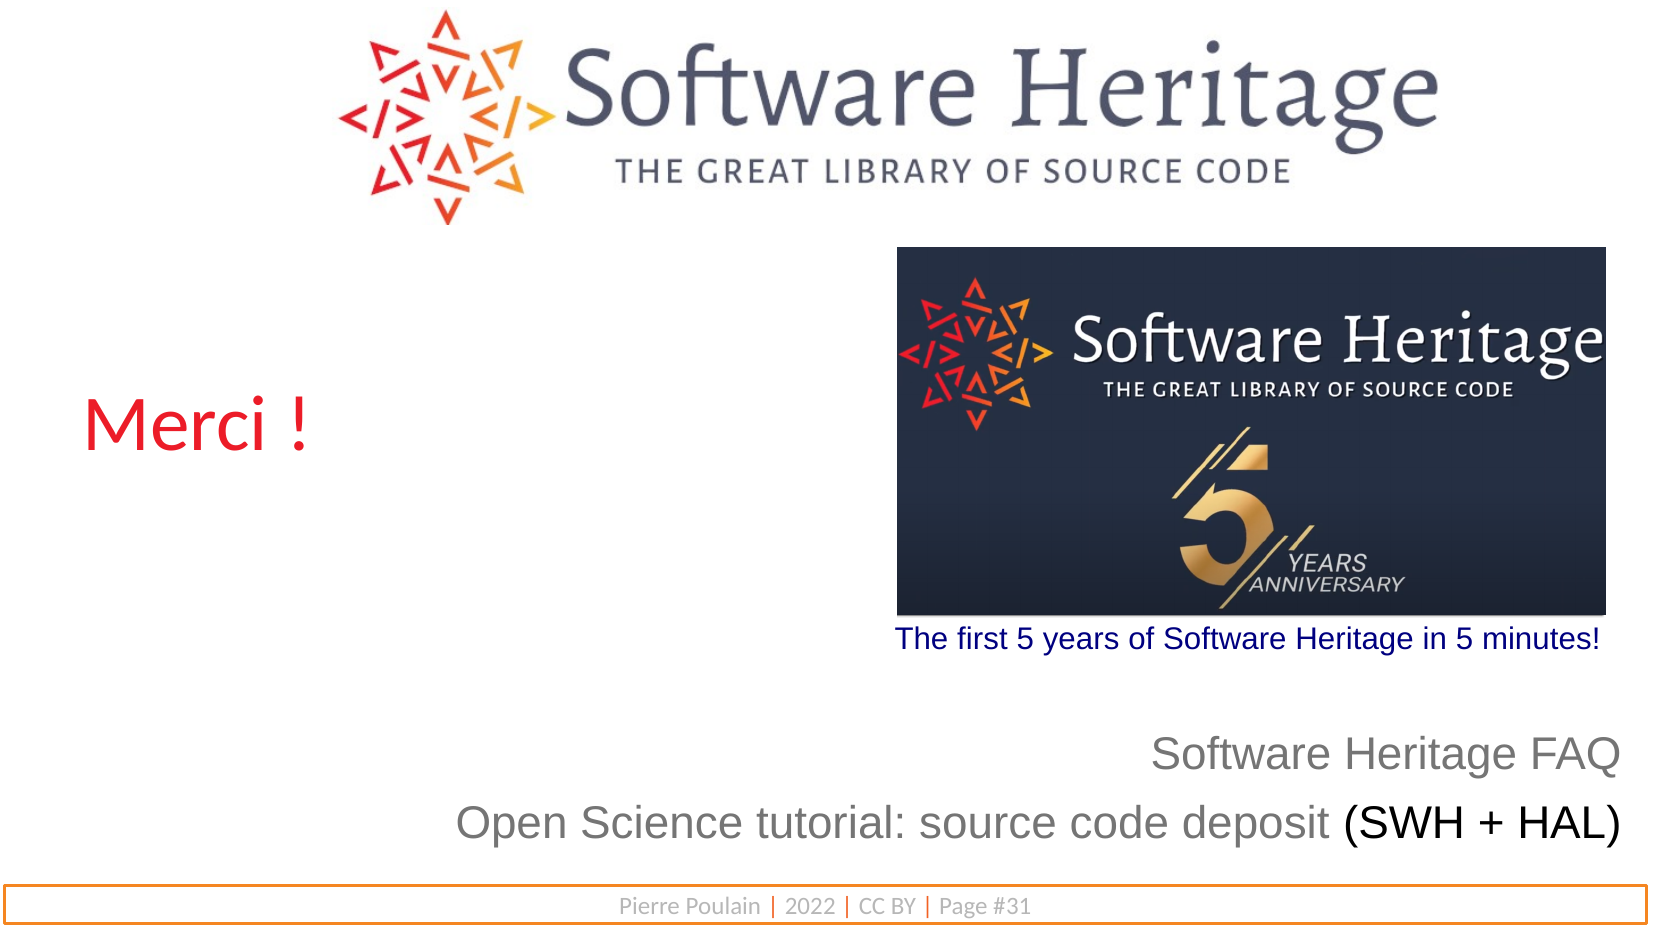

# Merci !
The first 5 years of Software Heritage in 5 minutes!
Software Heritage FAQ
Open Science tutorial: source code deposit (SWH + HAL)